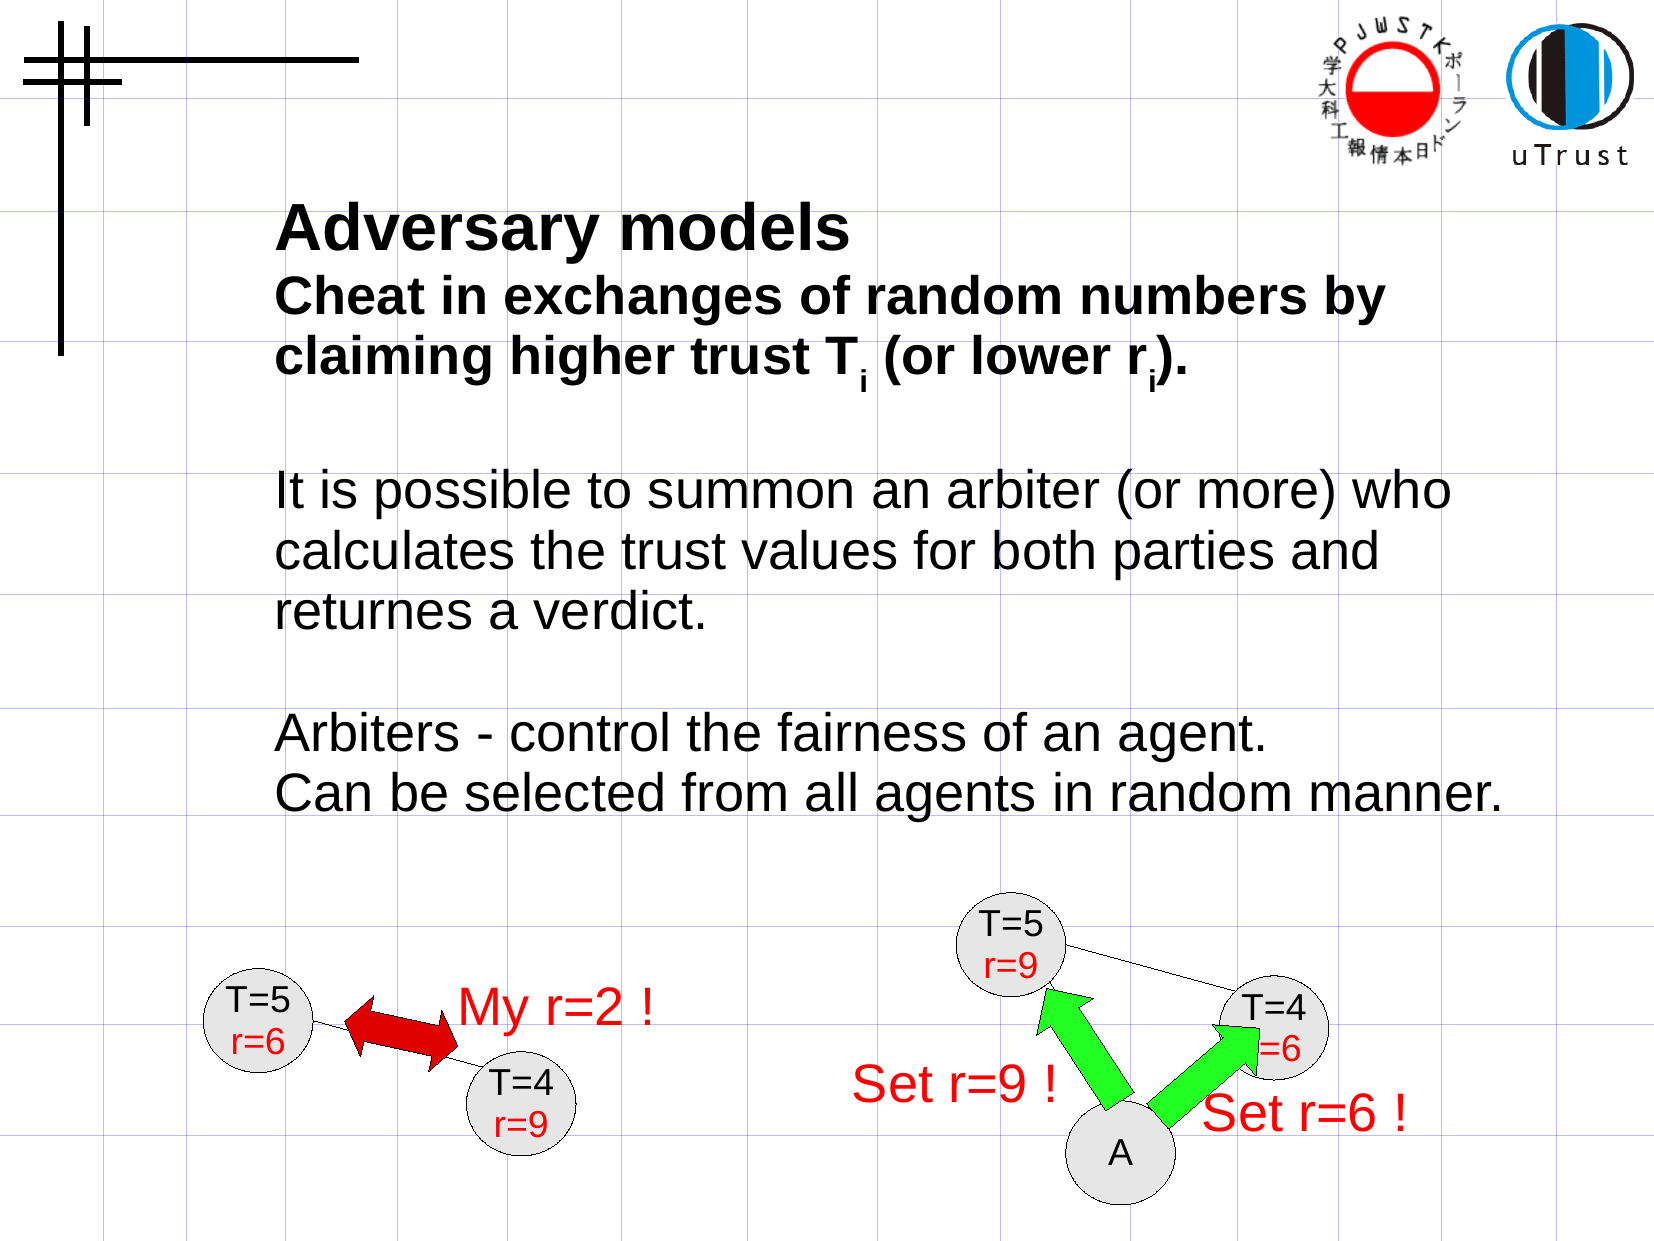

Adversary models
Cheat in exchanges of random numbers by claiming higher trust Ti (or lower ri).
It is possible to summon an arbiter (or more) who calculates the trust values for both parties and returnes a verdict.
Arbiters - control the fairness of an agent.
Can be selected from all agents in random manner.
T=5
r=9
T=5
r=6
My r=2 !
T=4
r=6
Set r=9 !
T=4
r=9
Set r=6 !
A